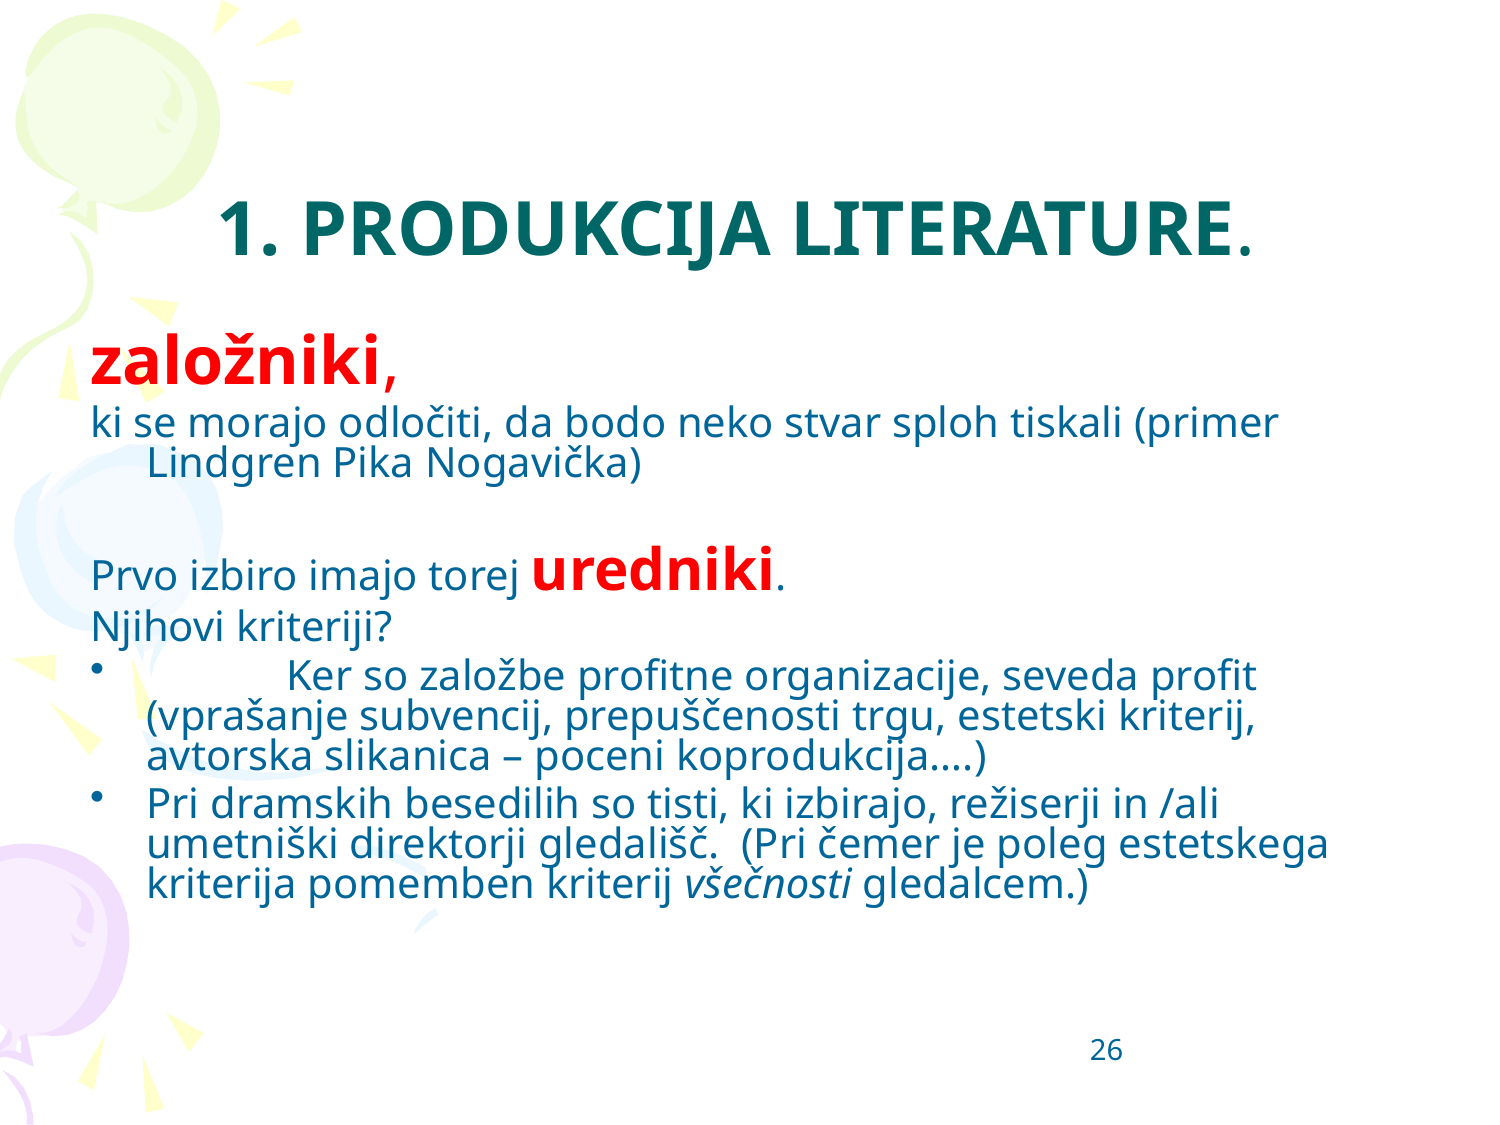

# 1. PRODUKCIJA LITERATURE.
založniki,
ki se morajo odločiti, da bodo neko stvar sploh tiskali (primer Lindgren Pika Nogavička)
Prvo izbiro imajo torej uredniki.
Njihovi kriteriji?
 Ker so založbe profitne organizacije, seveda profit (vprašanje subvencij, prepuščenosti trgu, estetski kriterij, avtorska slikanica – poceni koprodukcija….)
Pri dramskih besedilih so tisti, ki izbirajo, režiserji in /ali umetniški direktorji gledališč. (Pri čemer je poleg estetskega kriterija pomemben kriterij všečnosti gledalcem.)